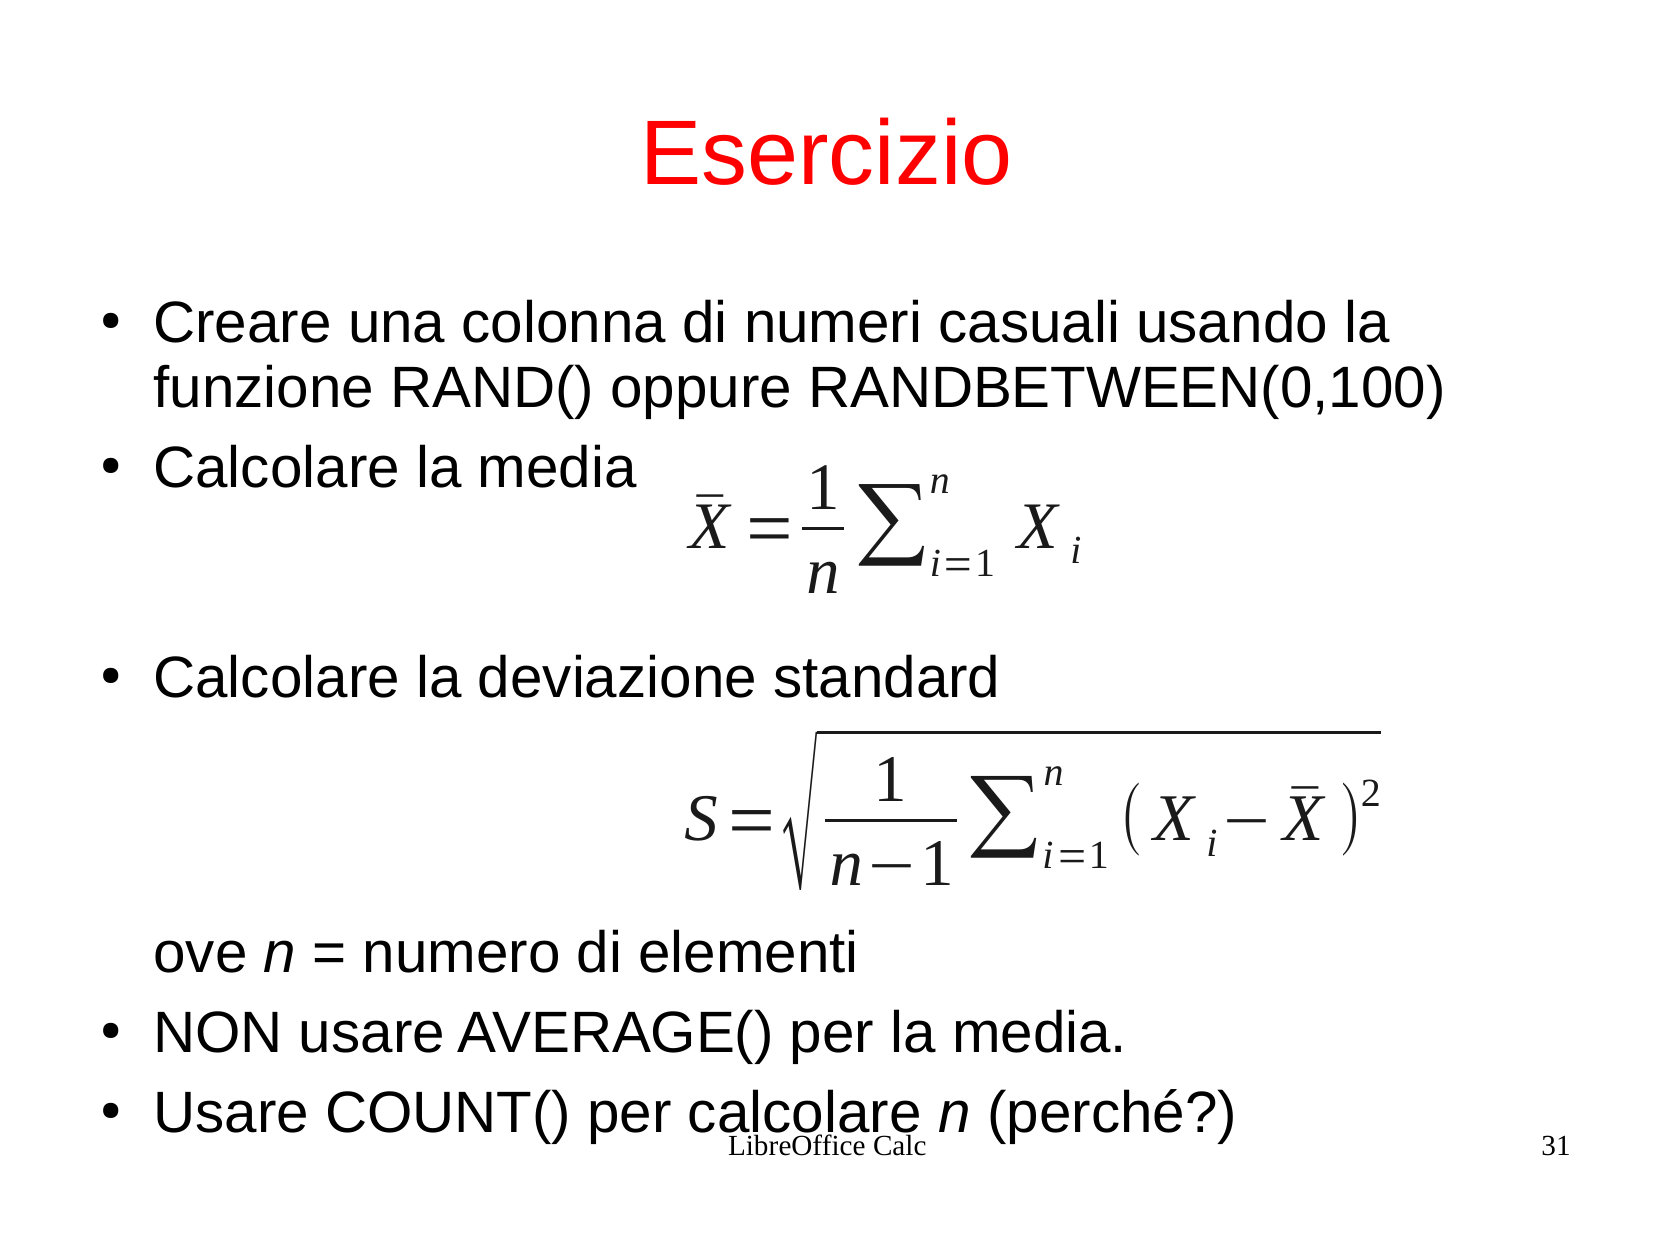

# Esercizio
Creare una colonna di numeri casuali usando la funzione RAND() oppure RANDBETWEEN(0,100)
Calcolare la media
Calcolare la deviazione standard
ove n = numero di elementi
NON usare AVERAGE() per la media.
Usare COUNT() per calcolare n (perché?)
LibreOffice Calc
31